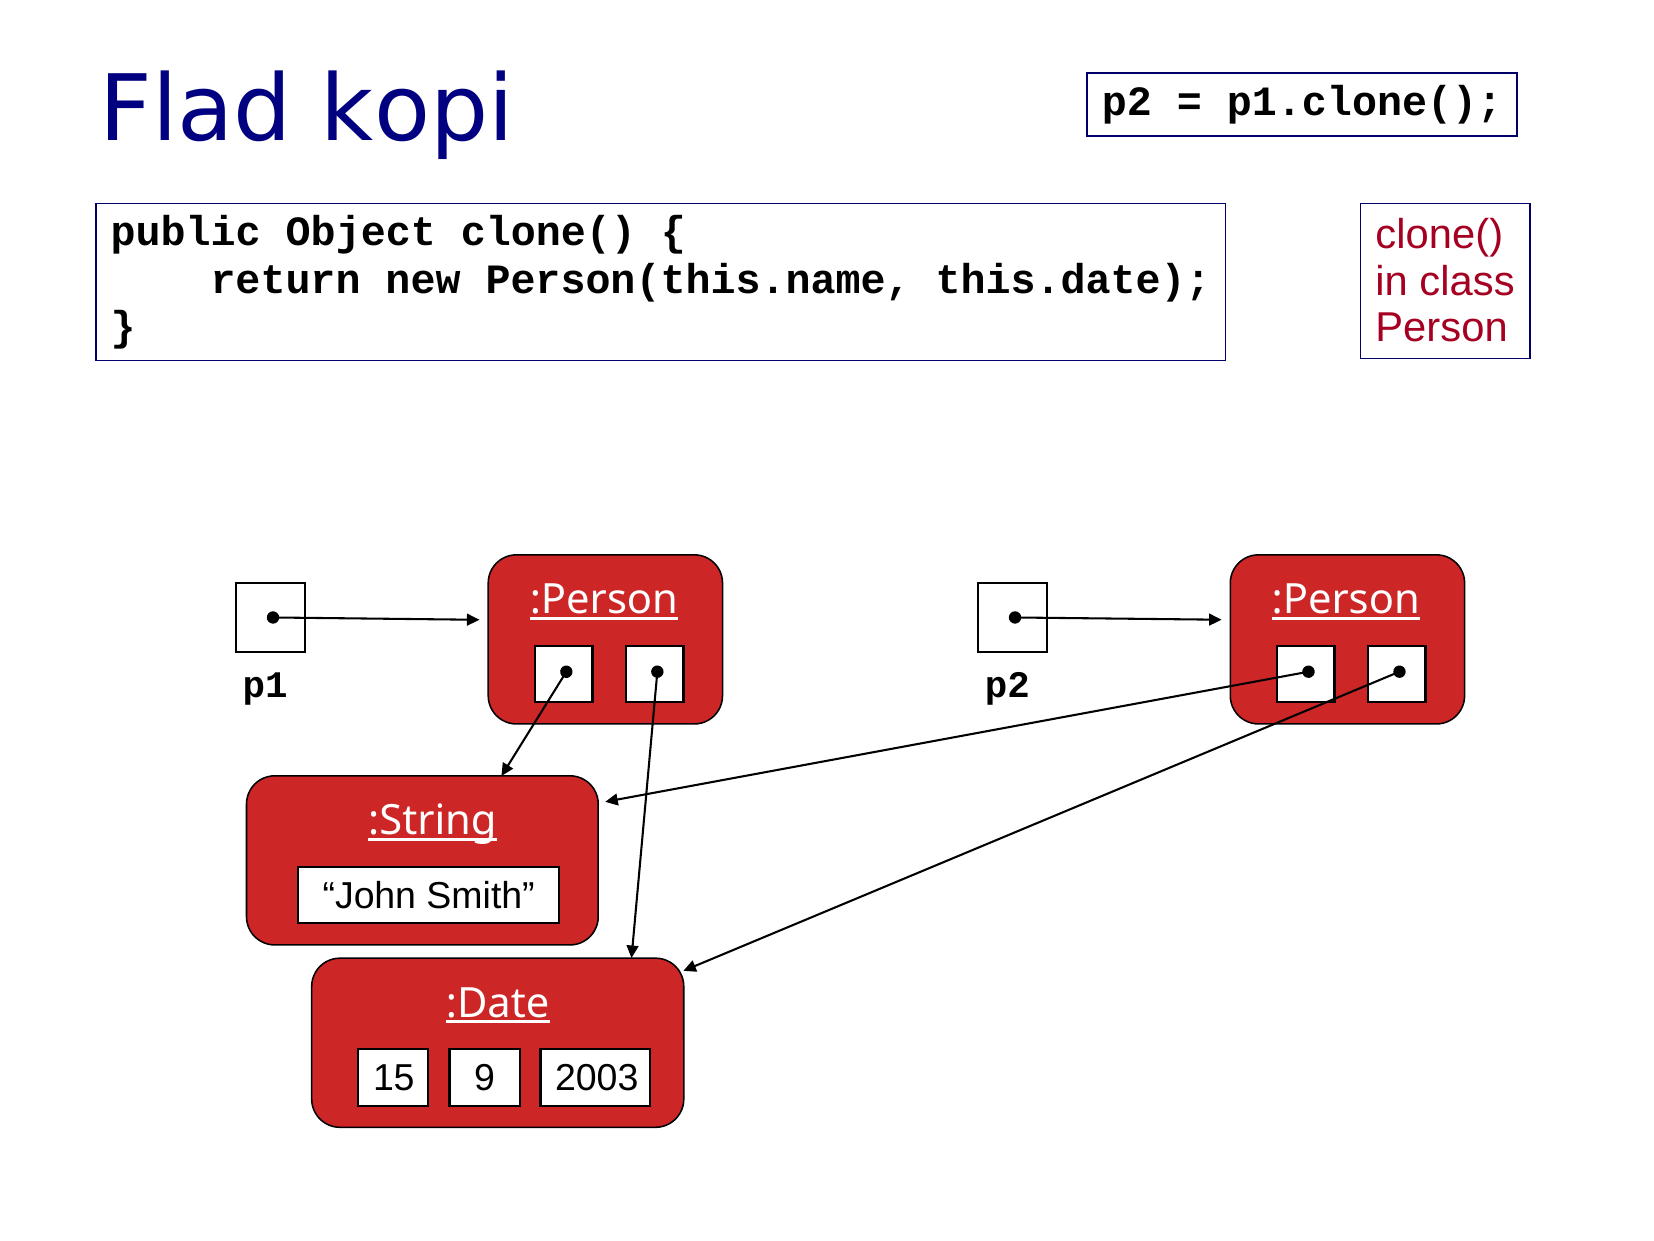

# Flad kopi
p2 = p1.clone();
public Object clone() {
 return new Person(this.name, this.date);
}
clone()
in class
Person
:Person
p2
:Person
p1
:String
“John Smith”
:Date
15
9
2003